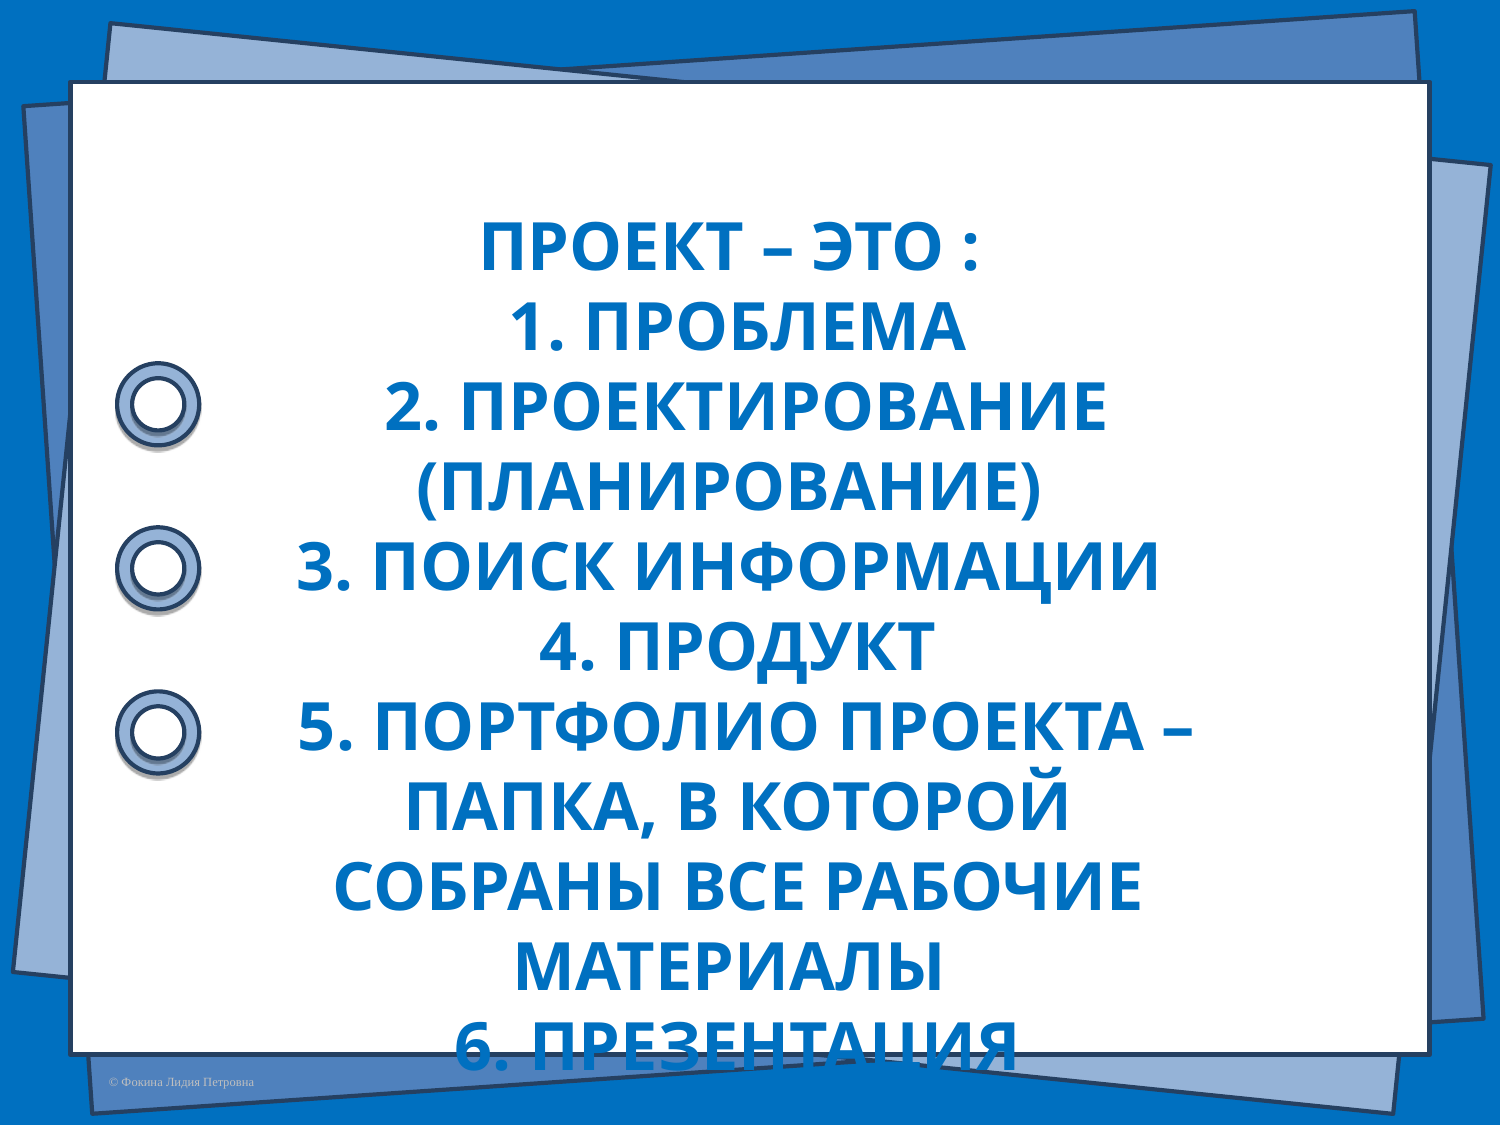

# ПРОЕКТ – ЭТО : 1. ПРОБЛЕМА 2. ПРОЕКТИРОВАНИЕ (ПЛАНИРОВАНИЕ) 3. ПОИСК ИНФОРМАЦИИ 4. ПРОДУКТ 5. ПОРТФОЛИО ПРОЕКТА – ПАПКА, В КОТОРОЙ СОБРАНЫ ВСЕ РАБОЧИЕ МАТЕРИАЛЫ 6. ПРЕЗЕНТАЦИЯ